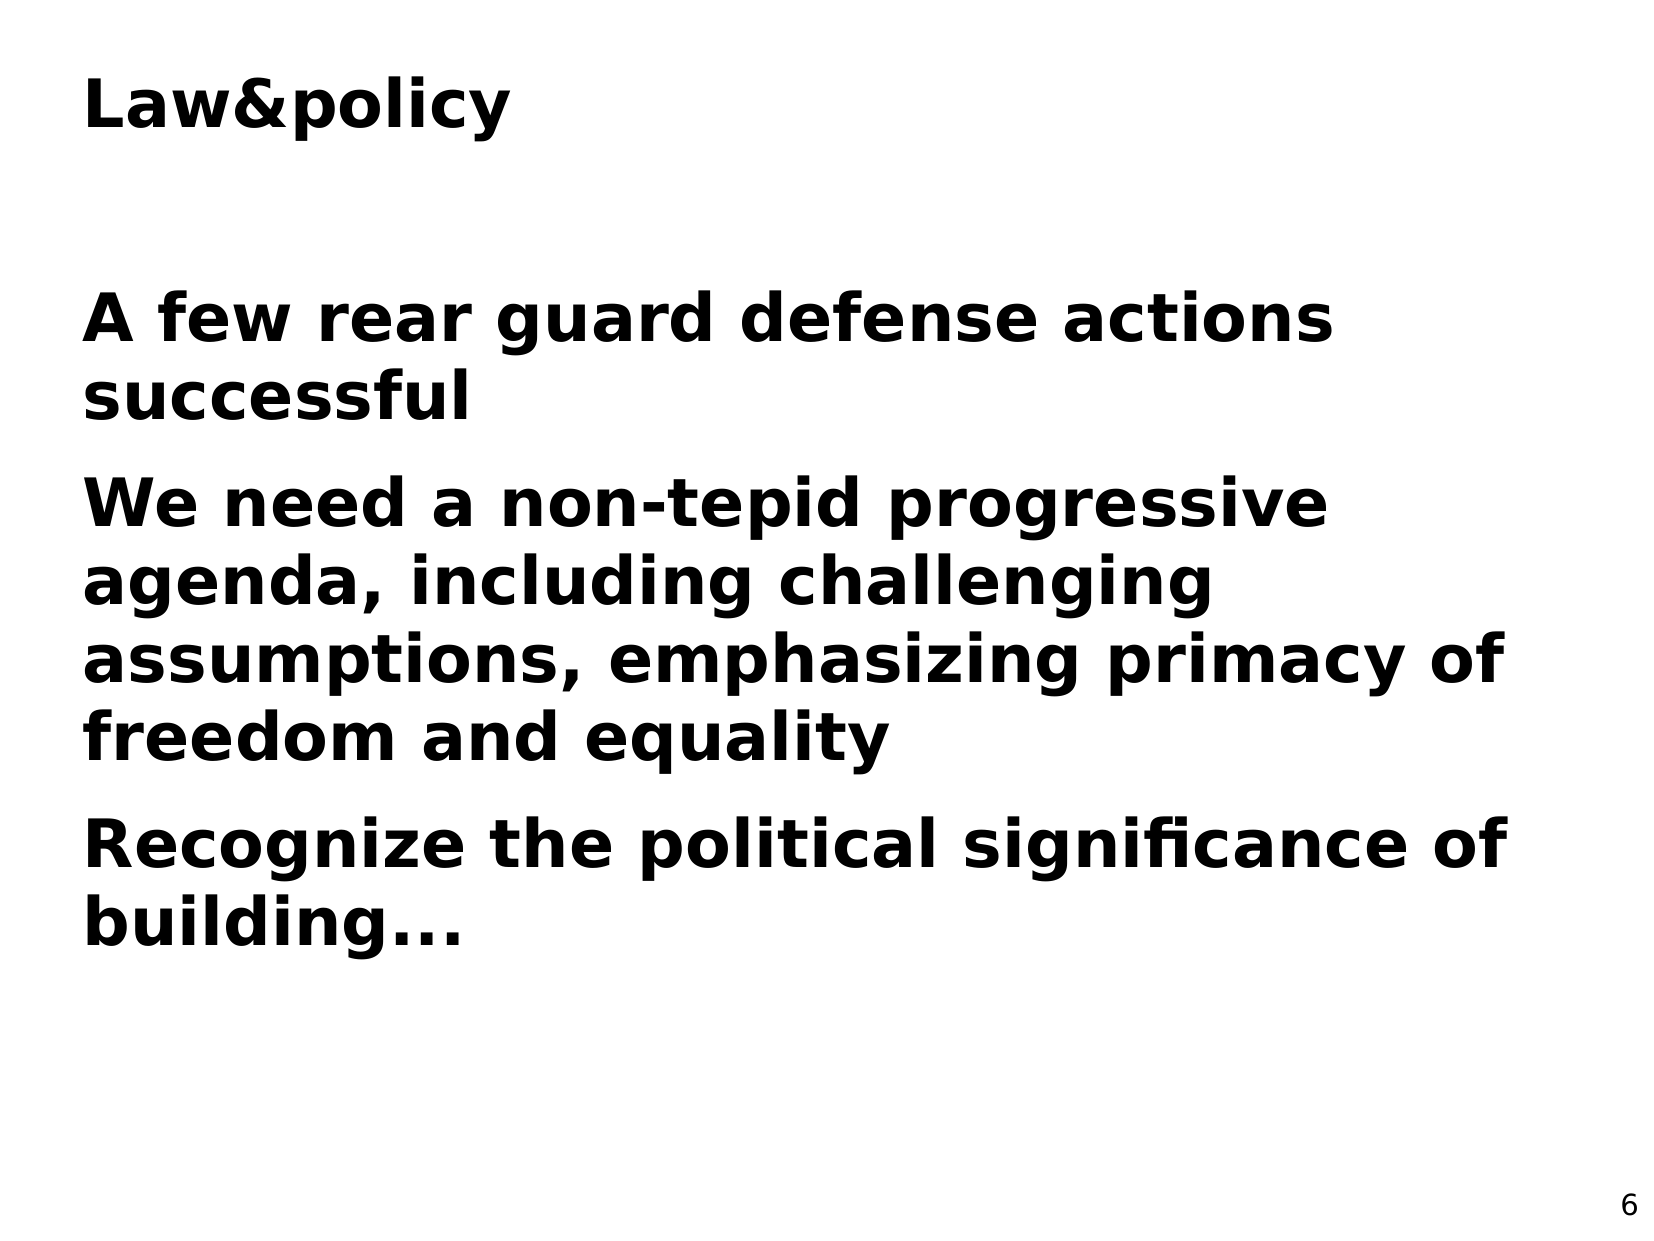

# Law&policy
A few rear guard defense actions successful
We need a non-tepid progressive agenda, including challenging assumptions, emphasizing primacy of freedom and equality
Recognize the political significance of building...